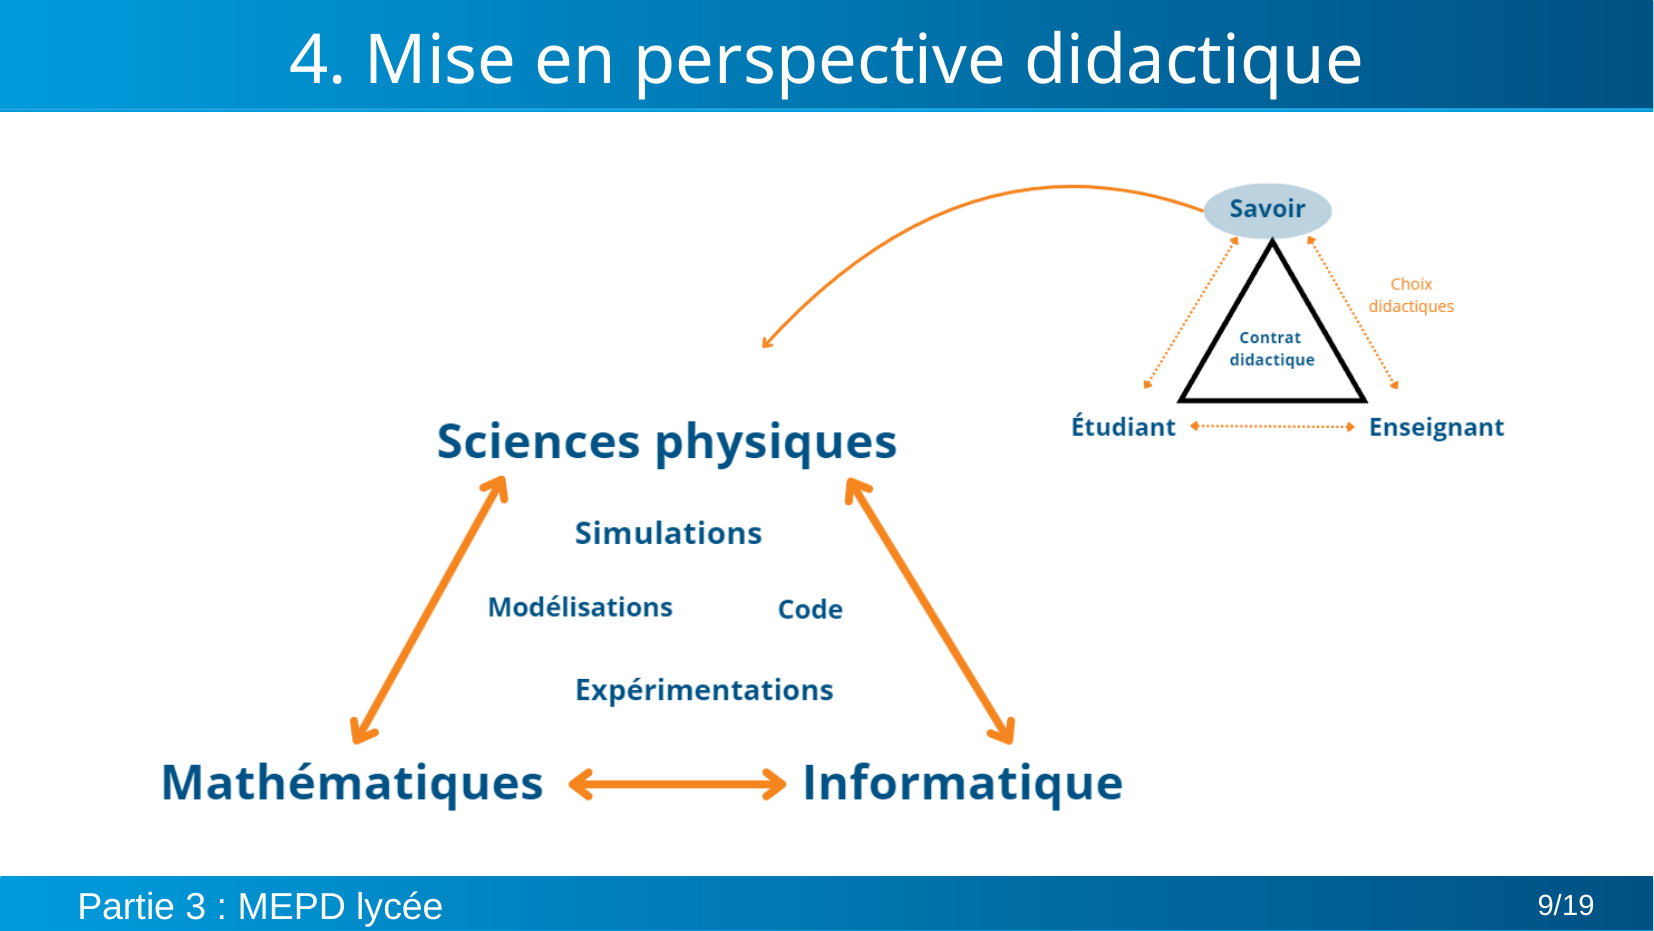

# 4. Mise en perspective didactique
Partie 3 : MEPD lycée
9